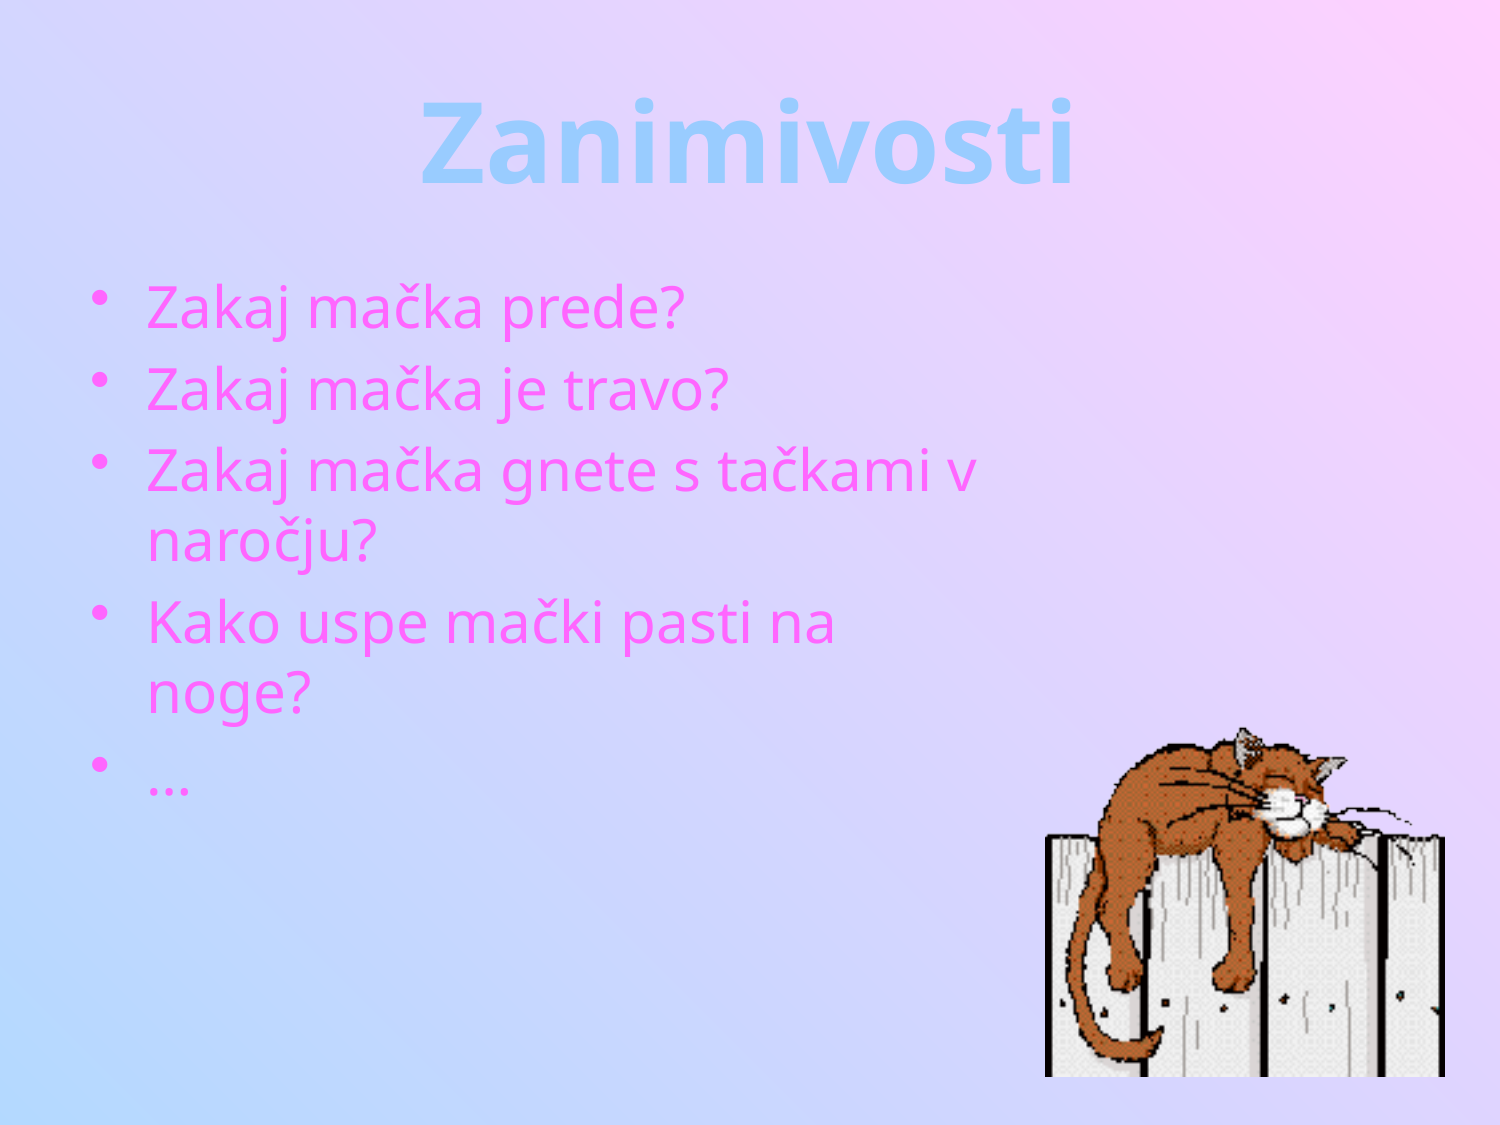

# Zanimivosti
Zakaj mačka prede?
Zakaj mačka je travo?
Zakaj mačka gnete s tačkami v naročju?
Kako uspe mački pasti na noge?
…